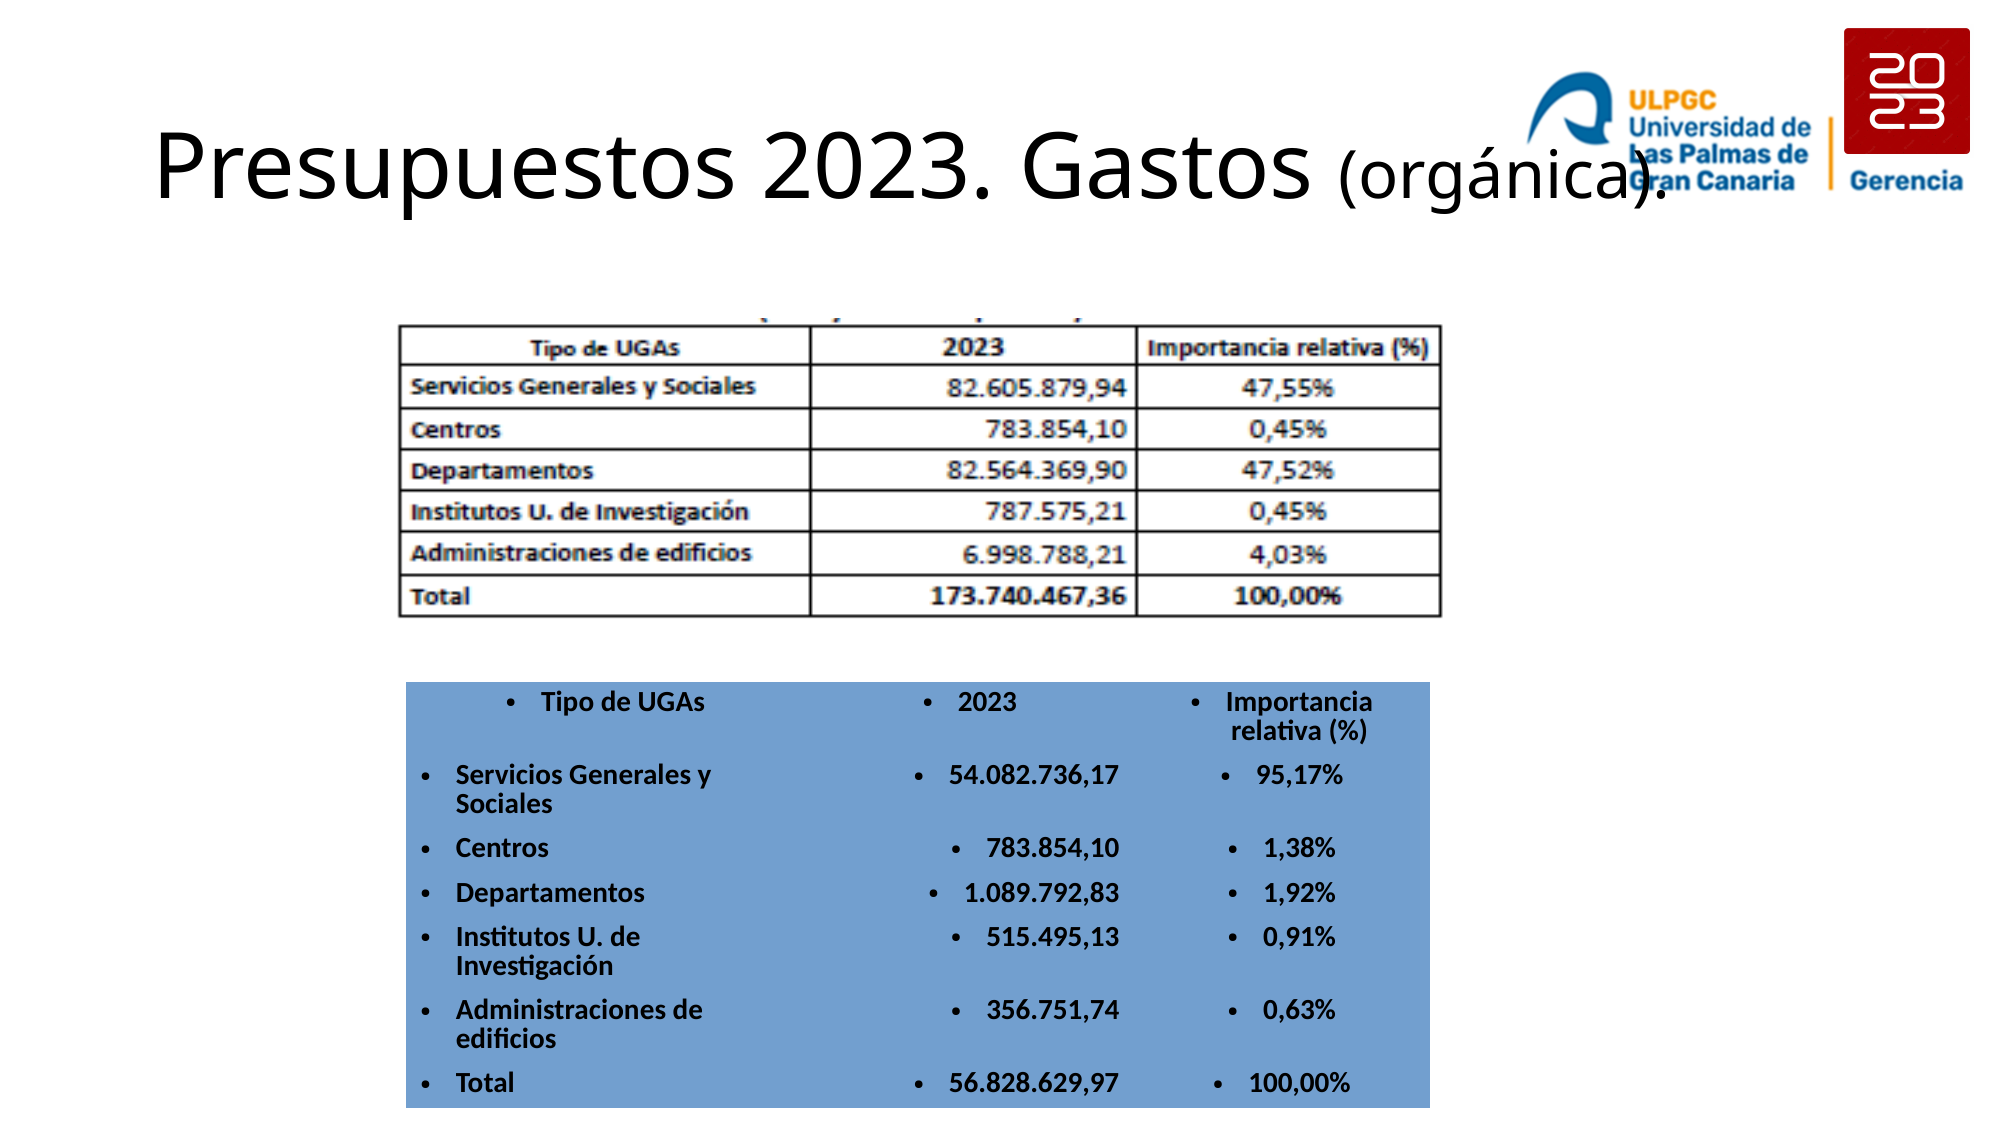

# Presupuestos 2023. Gastos (orgánica).
| Tipo de UGAs | 2023 | Importancia relativa (%) |
| --- | --- | --- |
| Servicios Generales y Sociales | 54.082.736,17 | 95,17% |
| Centros | 783.854,10 | 1,38% |
| Departamentos | 1.089.792,83 | 1,92% |
| Institutos U. de Investigación | 515.495,13 | 0,91% |
| Administraciones de edificios | 356.751,74 | 0,63% |
| Total | 56.828.629,97 | 100,00% |